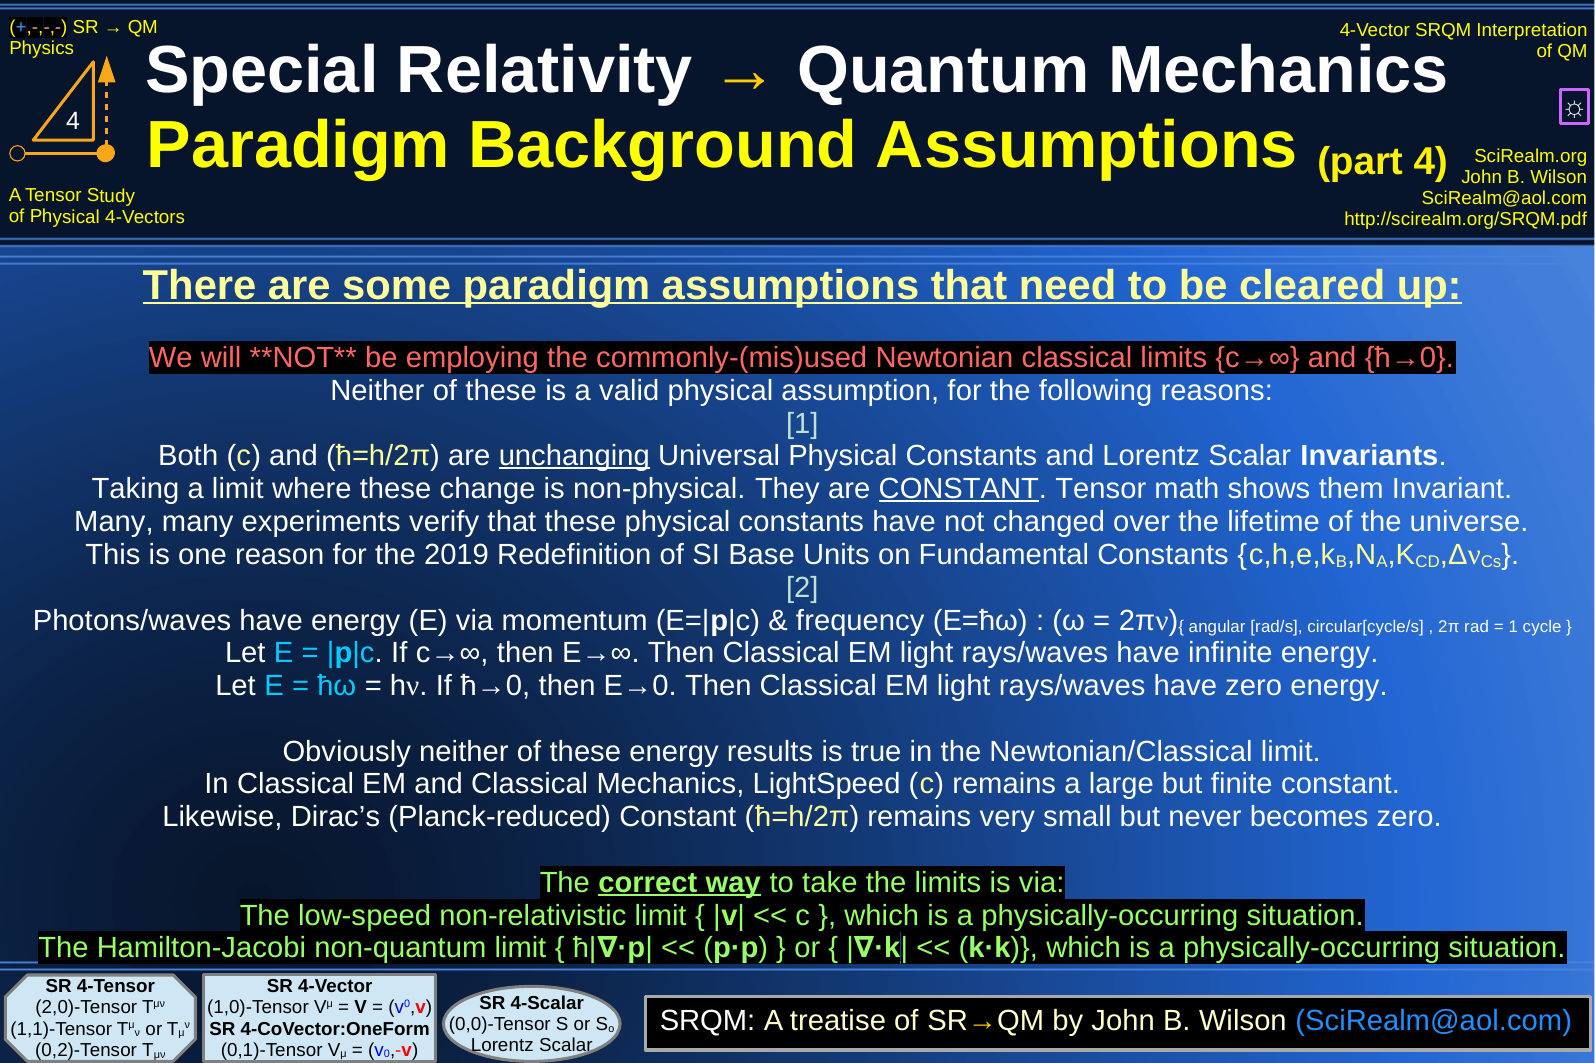

(+,-,-,-) SR → QM
Physics
A Tensor Study
of Physical 4-Vectors
4-Vector SRQM Interpretation
of QM
SciRealm.org
John B. Wilson
SciRealm@aol.com
http://scirealm.org/SRQM.pdf
# Special Relativity → Quantum Mechanics Paradigm Background Assumptions (part 4)
4
☼
There are some paradigm assumptions that need to be cleared up:
We will **NOT** be employing the commonly-(mis)used Newtonian classical limits {c→∞} and {ћ→0}.
Neither of these is a valid physical assumption, for the following reasons:
[1]
Both (c) and (ћ=h/2π) are unchanging Universal Physical Constants and Lorentz Scalar Invariants.
Taking a limit where these change is non-physical. They are CONSTANT. Tensor math shows them Invariant.
Many, many experiments verify that these physical constants have not changed over the lifetime of the universe.
This is one reason for the 2019 Redefinition of SI Base Units on Fundamental Constants {c,h,e,kB,NA,KCD,ΔνCs}.
[2]
Photons/waves have energy (E) via momentum (E=|p|c) & frequency (E=ћω) : (ω = 2πν){ angular [rad/s], circular[cycle/s] , 2π rad = 1 cycle }
Let E = |p|c. If c→∞, then E→∞. Then Classical EM light rays/waves have infinite energy.
Let E = ћω = hν. If ћ→0, then E→0. Then Classical EM light rays/waves have zero energy.
Obviously neither of these energy results is true in the Newtonian/Classical limit.
In Classical EM and Classical Mechanics, LightSpeed (c) remains a large but finite constant.
Likewise, Dirac’s (Planck-reduced) Constant (ћ=h/2π) remains very small but never becomes zero.
The correct way to take the limits is via:
The low-speed non-relativistic limit { |v| << c }, which is a physically-occurring situation.
The Hamilton-Jacobi non-quantum limit { ћ|∇·p| << (p·p) } or { |∇·k| << (k·k)}, which is a physically-occurring situation.
SR 4-Tensor
(2,0)-Tensor Tμν
(1,1)-Tensor Tμν or Tμν
(0,2)-Tensor Tμν
SR 4-Vector
(1,0)-Tensor Vμ = V = (v0,v)
SR 4-CoVector:OneForm
(0,1)-Tensor Vμ = (v0,-v)
SR 4-Scalar
(0,0)-Tensor S or So
Lorentz Scalar
SRQM: A treatise of SR→QM by John B. Wilson (SciRealm@aol.com)